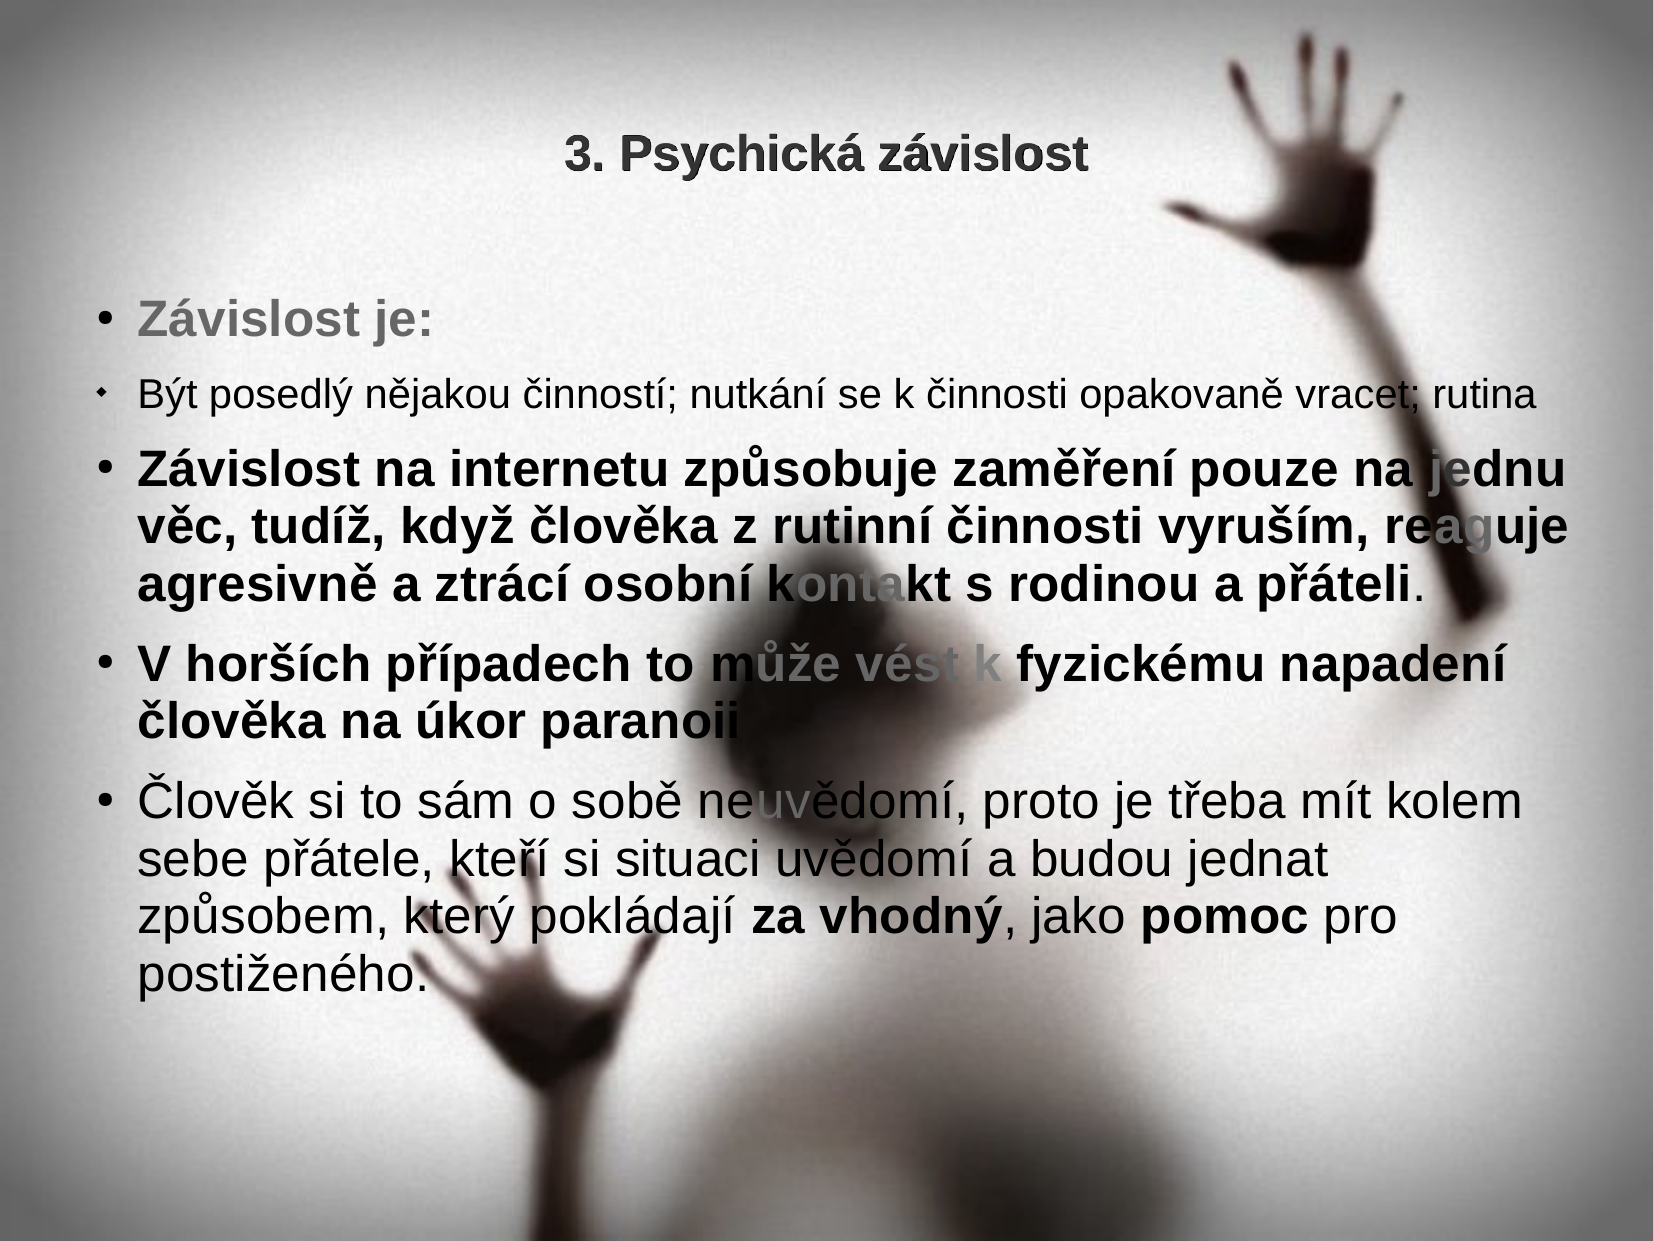

# 3. Psychická závislost
Závislost je:
Být posedlý nějakou činností; nutkání se k činnosti opakovaně vracet; rutina
Závislost na internetu způsobuje zaměření pouze na jednu věc, tudíž, když člověka z rutinní činnosti vyruším, reaguje agresivně a ztrácí osobní kontakt s rodinou a přáteli.
V horších případech to může vést k fyzickému napadení člověka na úkor paranoii
Člověk si to sám o sobě neuvědomí, proto je třeba mít kolem sebe přátele, kteří si situaci uvědomí a budou jednat způsobem, který pokládají za vhodný, jako pomoc pro postiženého.